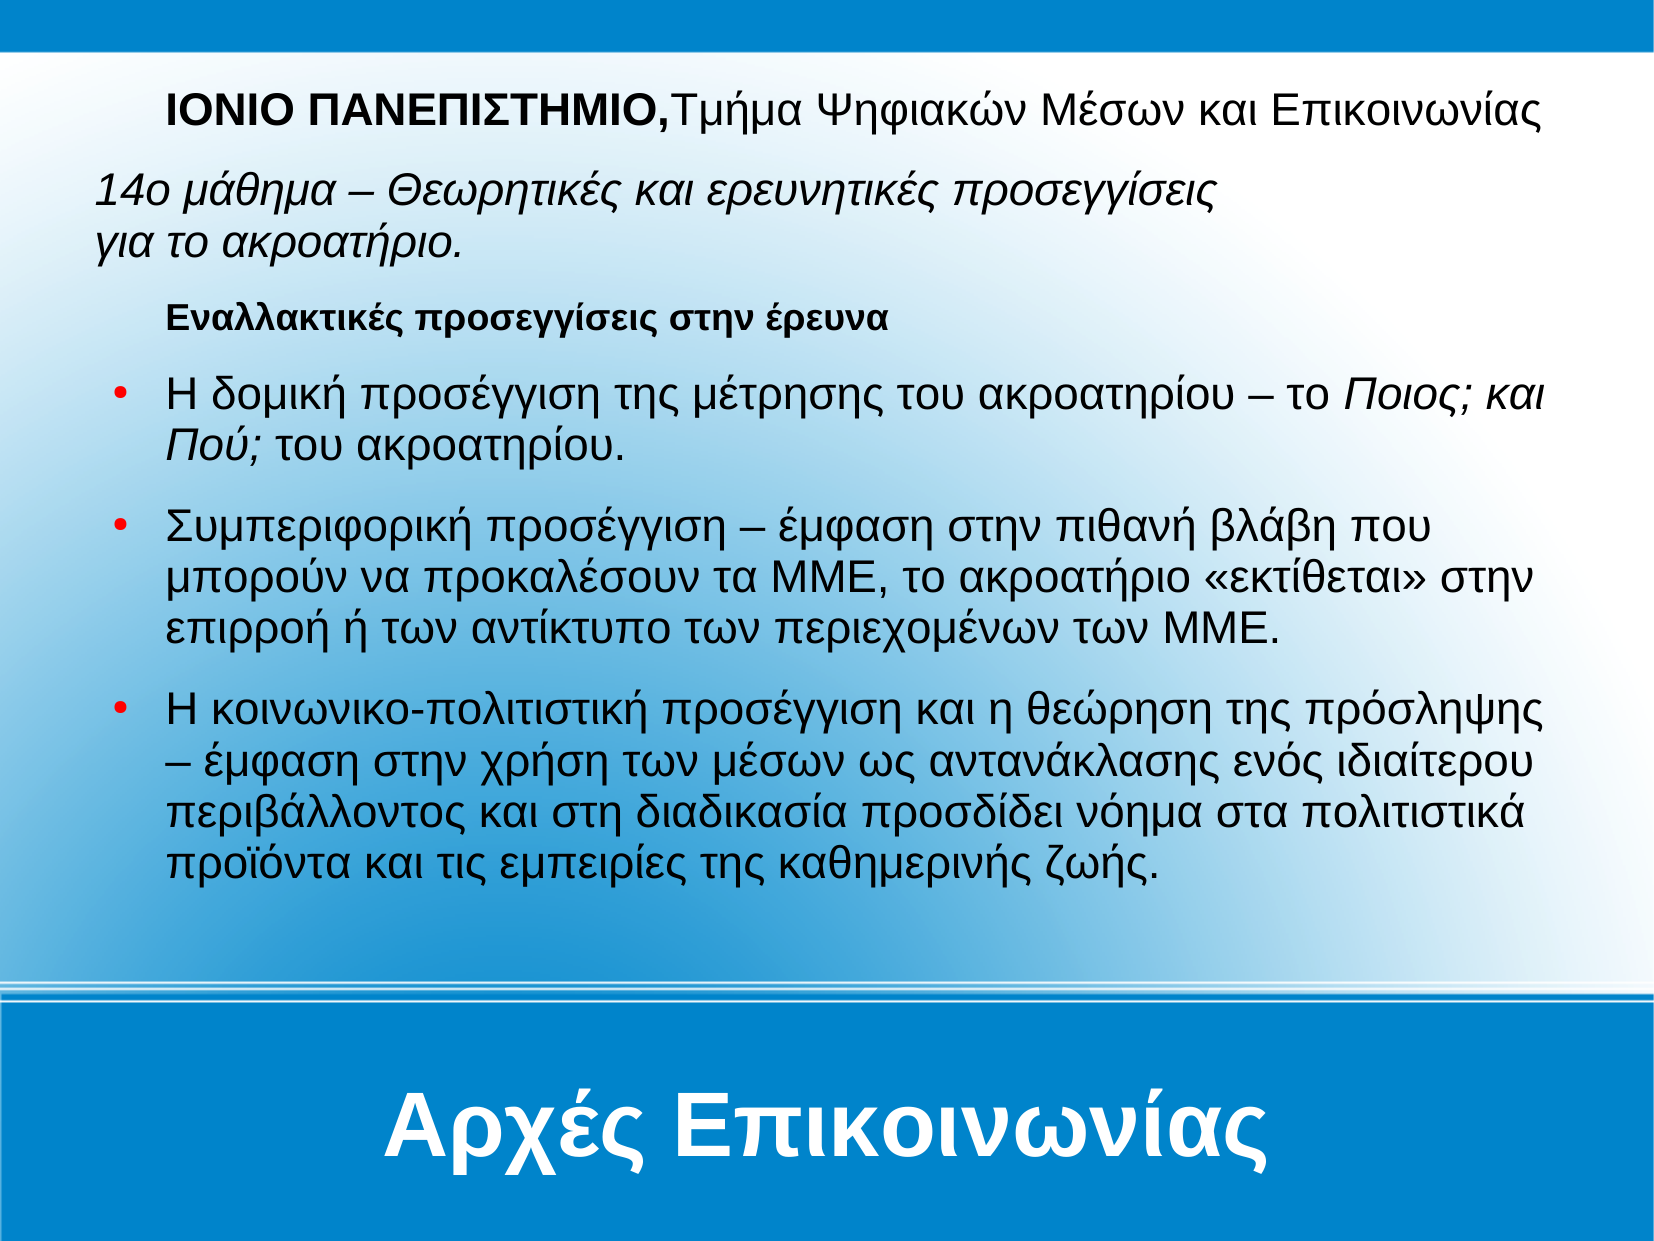

ΙΟΝΙΟ ΠΑΝΕΠΙΣΤΗΜΙΟ,Τμήμα Ψηφιακών Μέσων και Επικοινωνίας
14ο μάθημα – Θεωρητικές και ερευνητικές προσεγγίσεις
για το ακροατήριο.
Εναλλακτικές προσεγγίσεις στην έρευνα
Η δομική προσέγγιση της μέτρησης του ακροατηρίου – το Ποιος; και Πού; του ακροατηρίου.
Συμπεριφορική προσέγγιση – έμφαση στην πιθανή βλάβη που μπορούν να προκαλέσουν τα ΜΜΕ, το ακροατήριο «εκτίθεται» στην επιρροή ή των αντίκτυπο των περιεχομένων των ΜΜΕ.
Η κοινωνικο-πολιτιστική προσέγγιση και η θεώρηση της πρόσληψης – έμφαση στην χρήση των μέσων ως αντανάκλασης ενός ιδιαίτερου περιβάλλοντος και στη διαδικασία προσδίδει νόημα στα πολιτιστικά προϊόντα και τις εμπειρίες της καθημερινής ζωής.
# Αρχές Επικοινωνίας